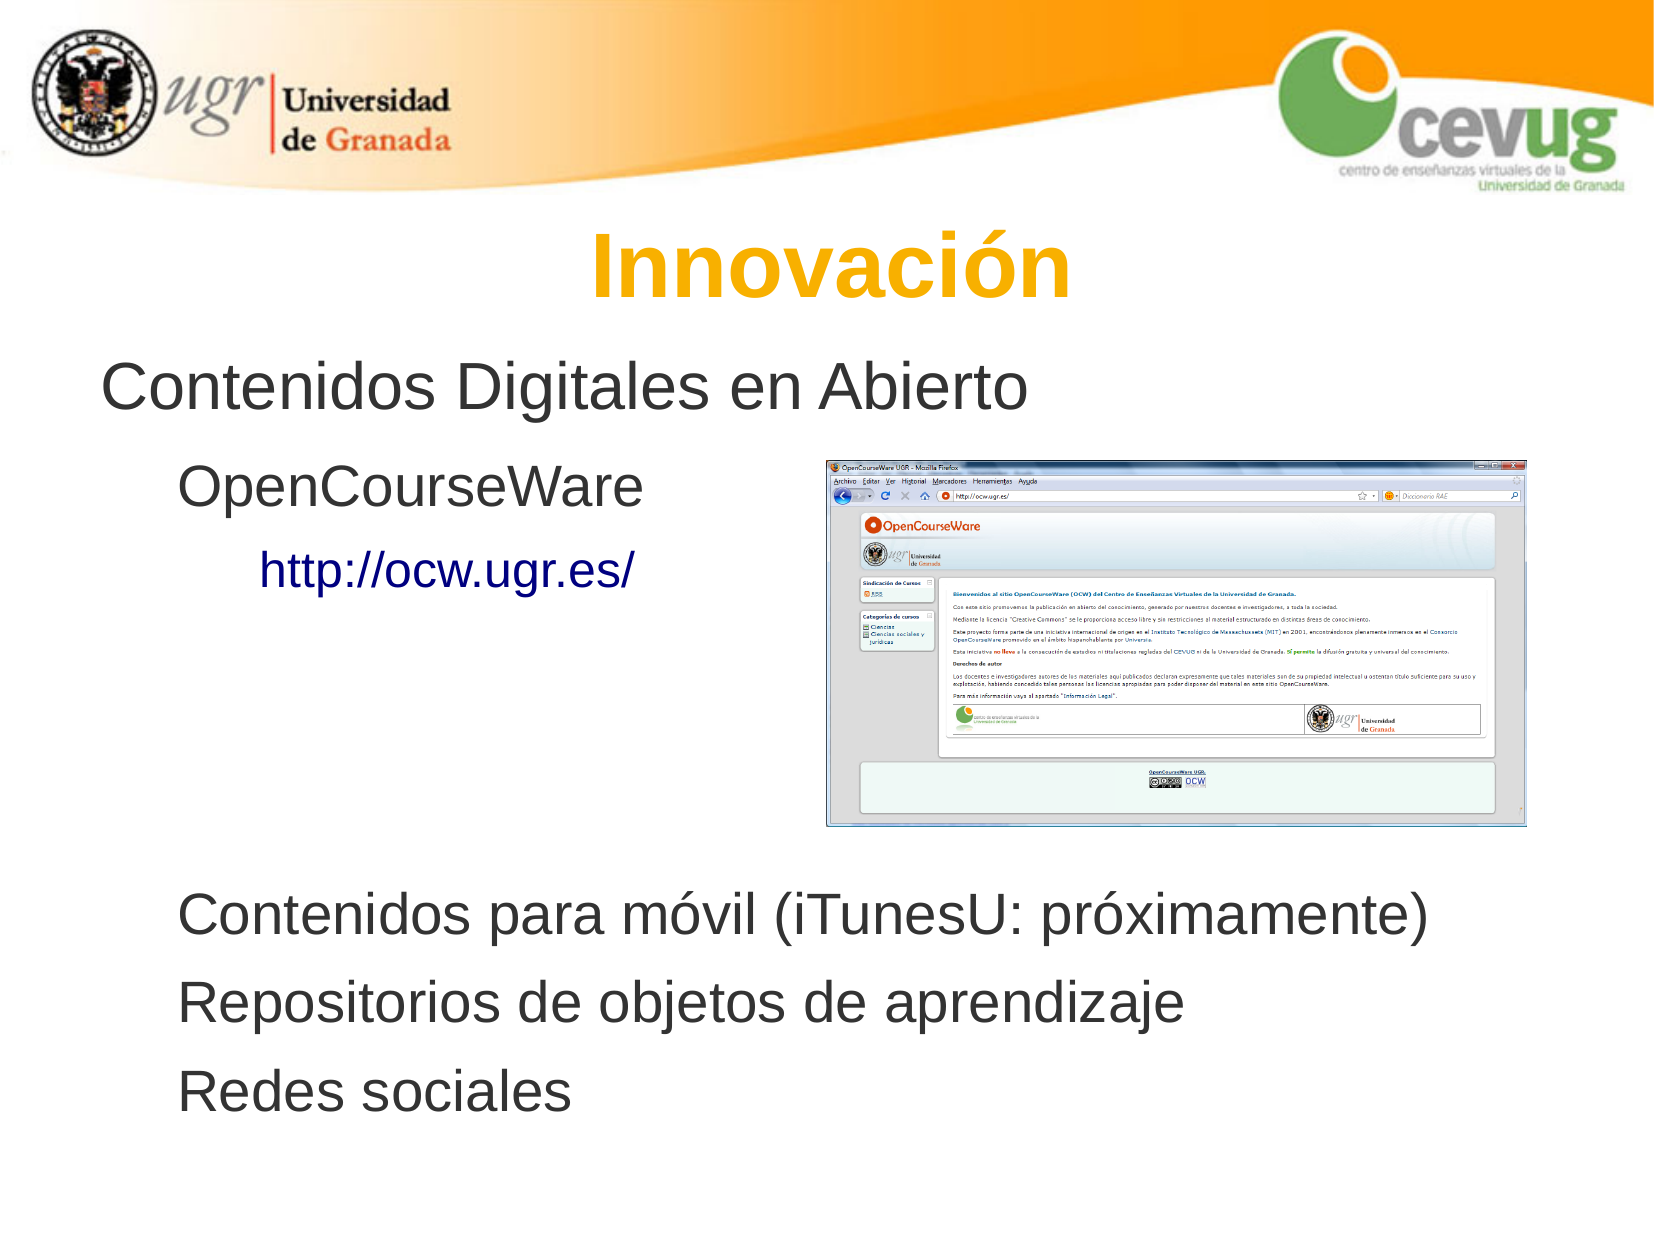

# Innovación
Contenidos Digitales en Abierto
OpenCourseWare
http://ocw.ugr.es/
Contenidos para móvil (iTunesU: próximamente)
Repositorios de objetos de aprendizaje
Redes sociales